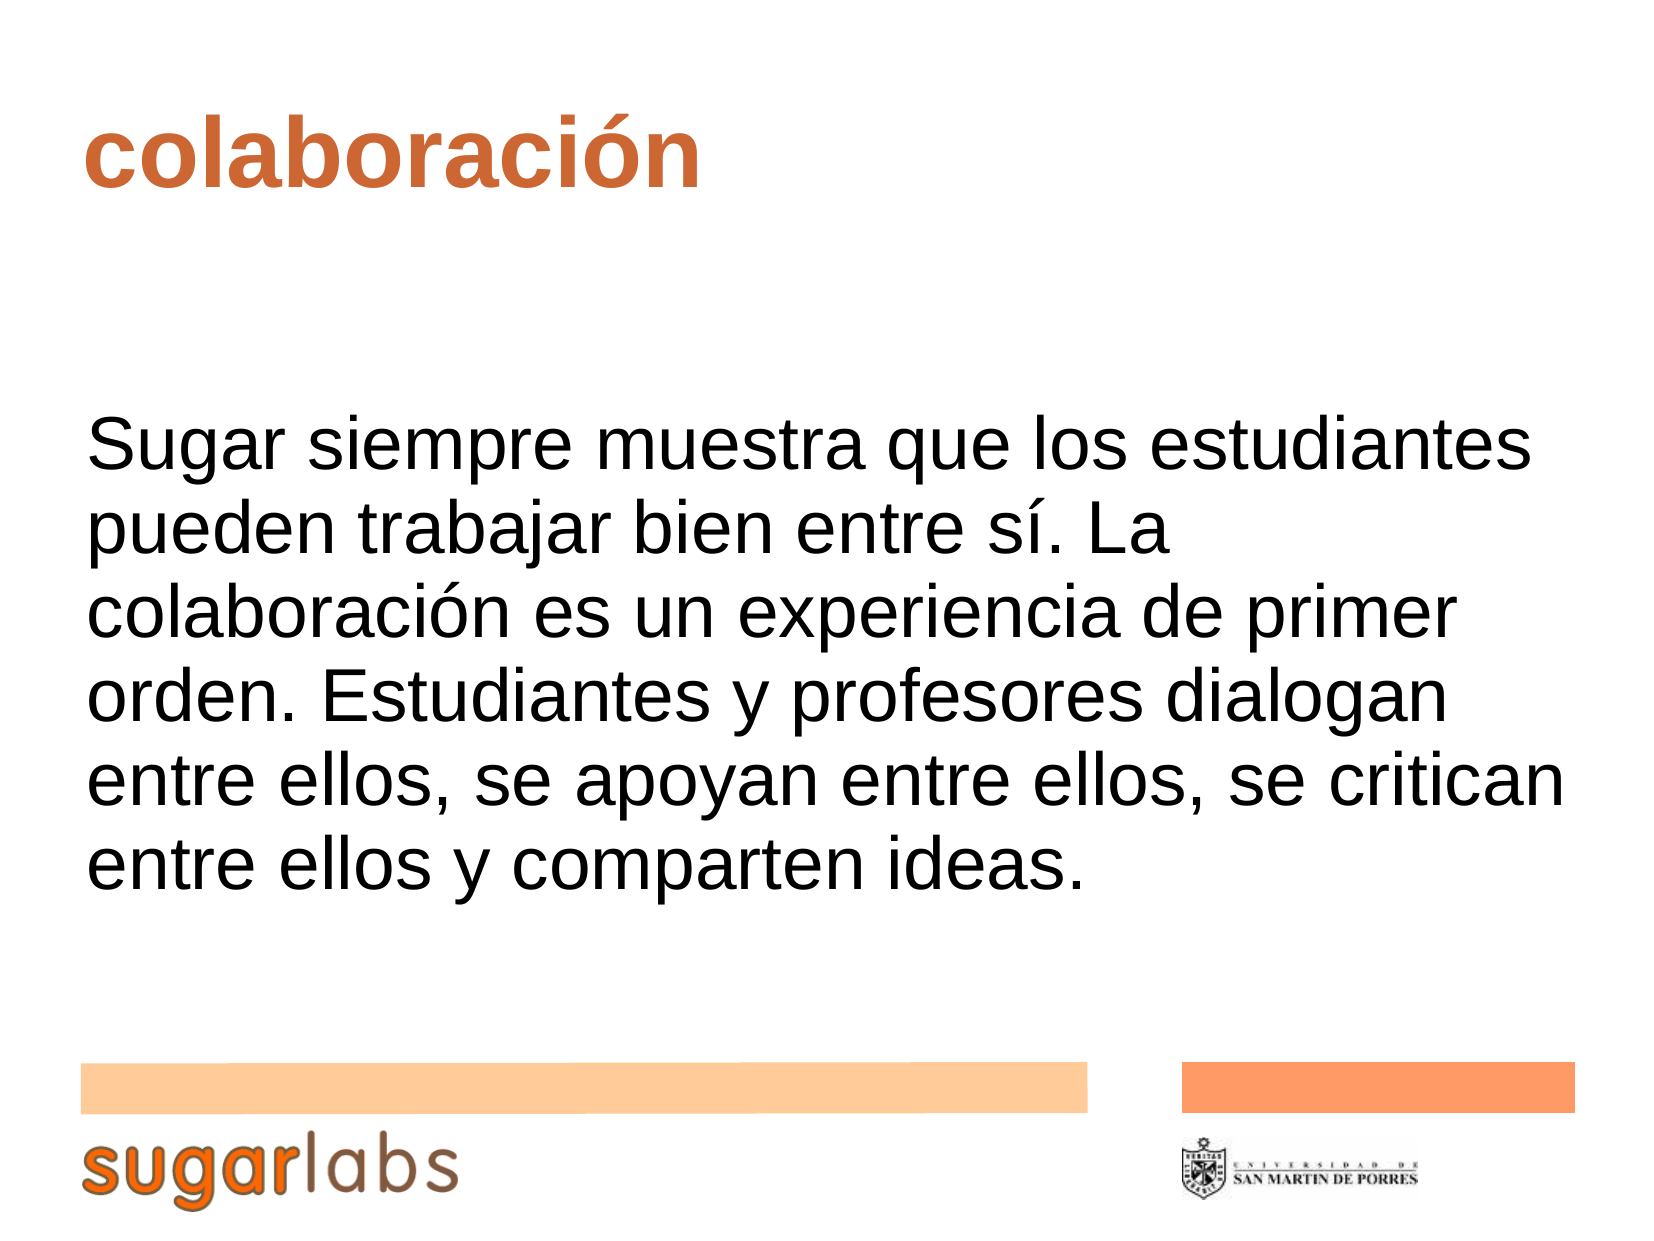

# colaboración
Sugar siempre muestra que los estudiantes pueden trabajar bien entre sí. La colaboración es un experiencia de primer orden. Estudiantes y profesores dialogan entre ellos, se apoyan entre ellos, se critican entre ellos y comparten ideas.